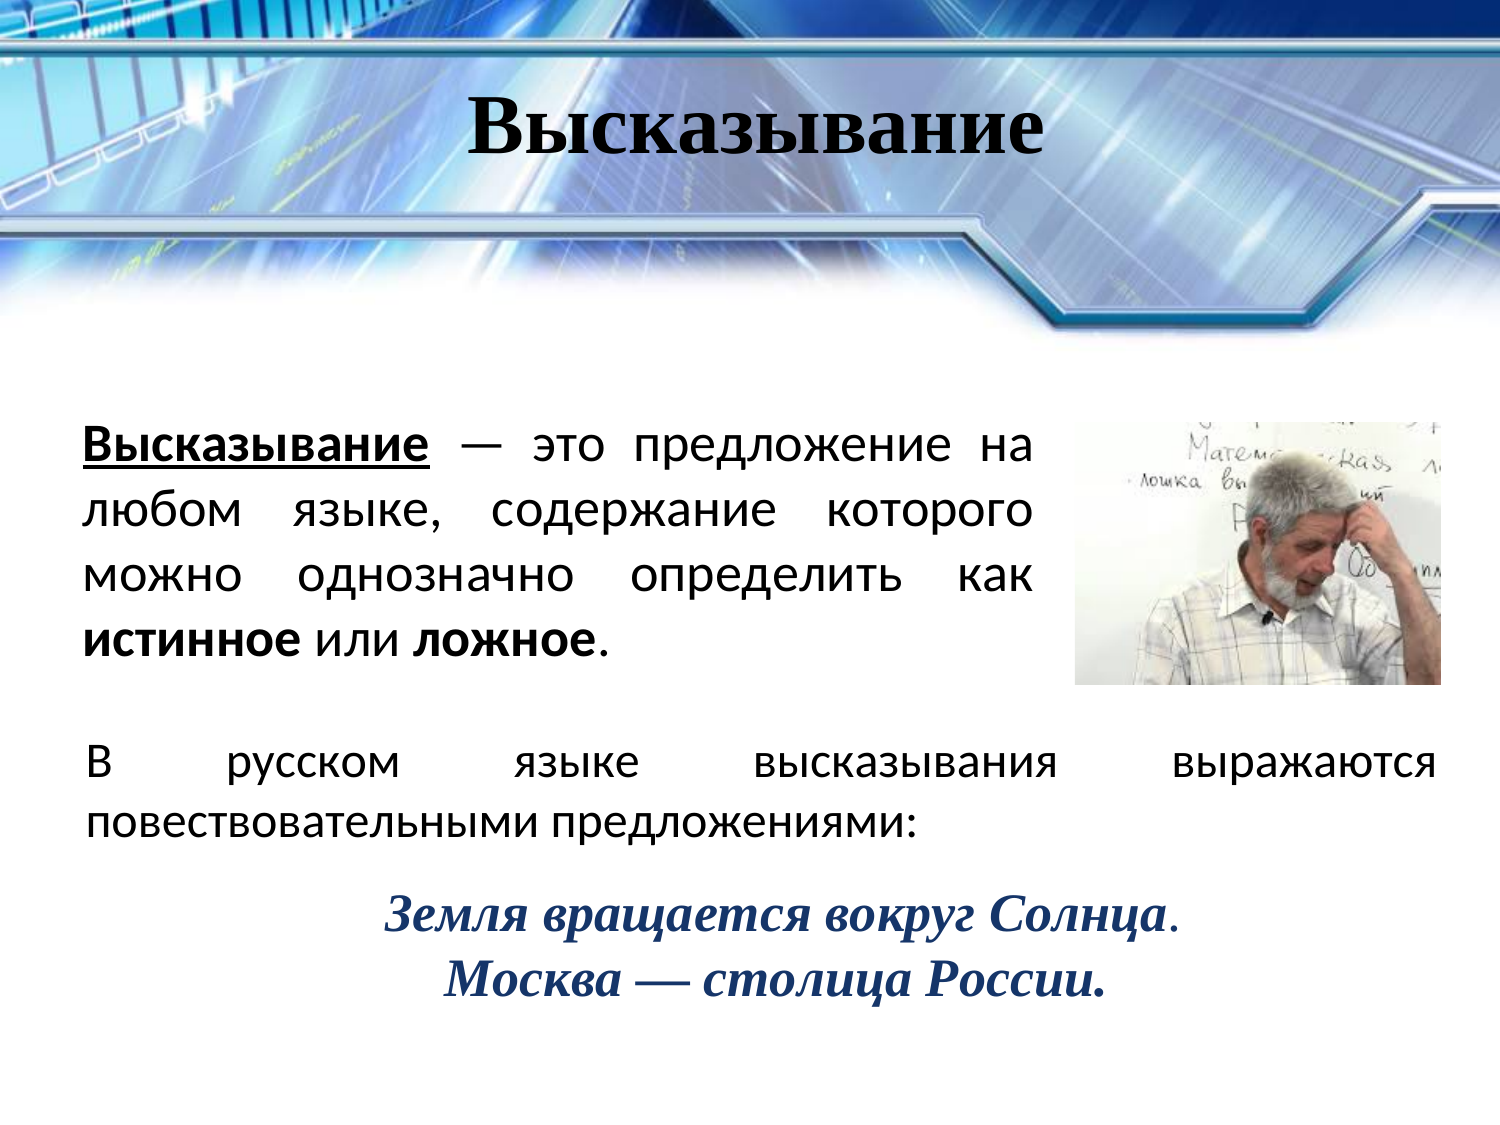

Высказывание
# Высказывание — это предложение на любом языке, содержание которого можно однозначно определить как истинное или ложное.
В русском языке высказывания выражаются повествовательными предложениями:
Земля вращается вокруг Солнца.
Москва — столица России.